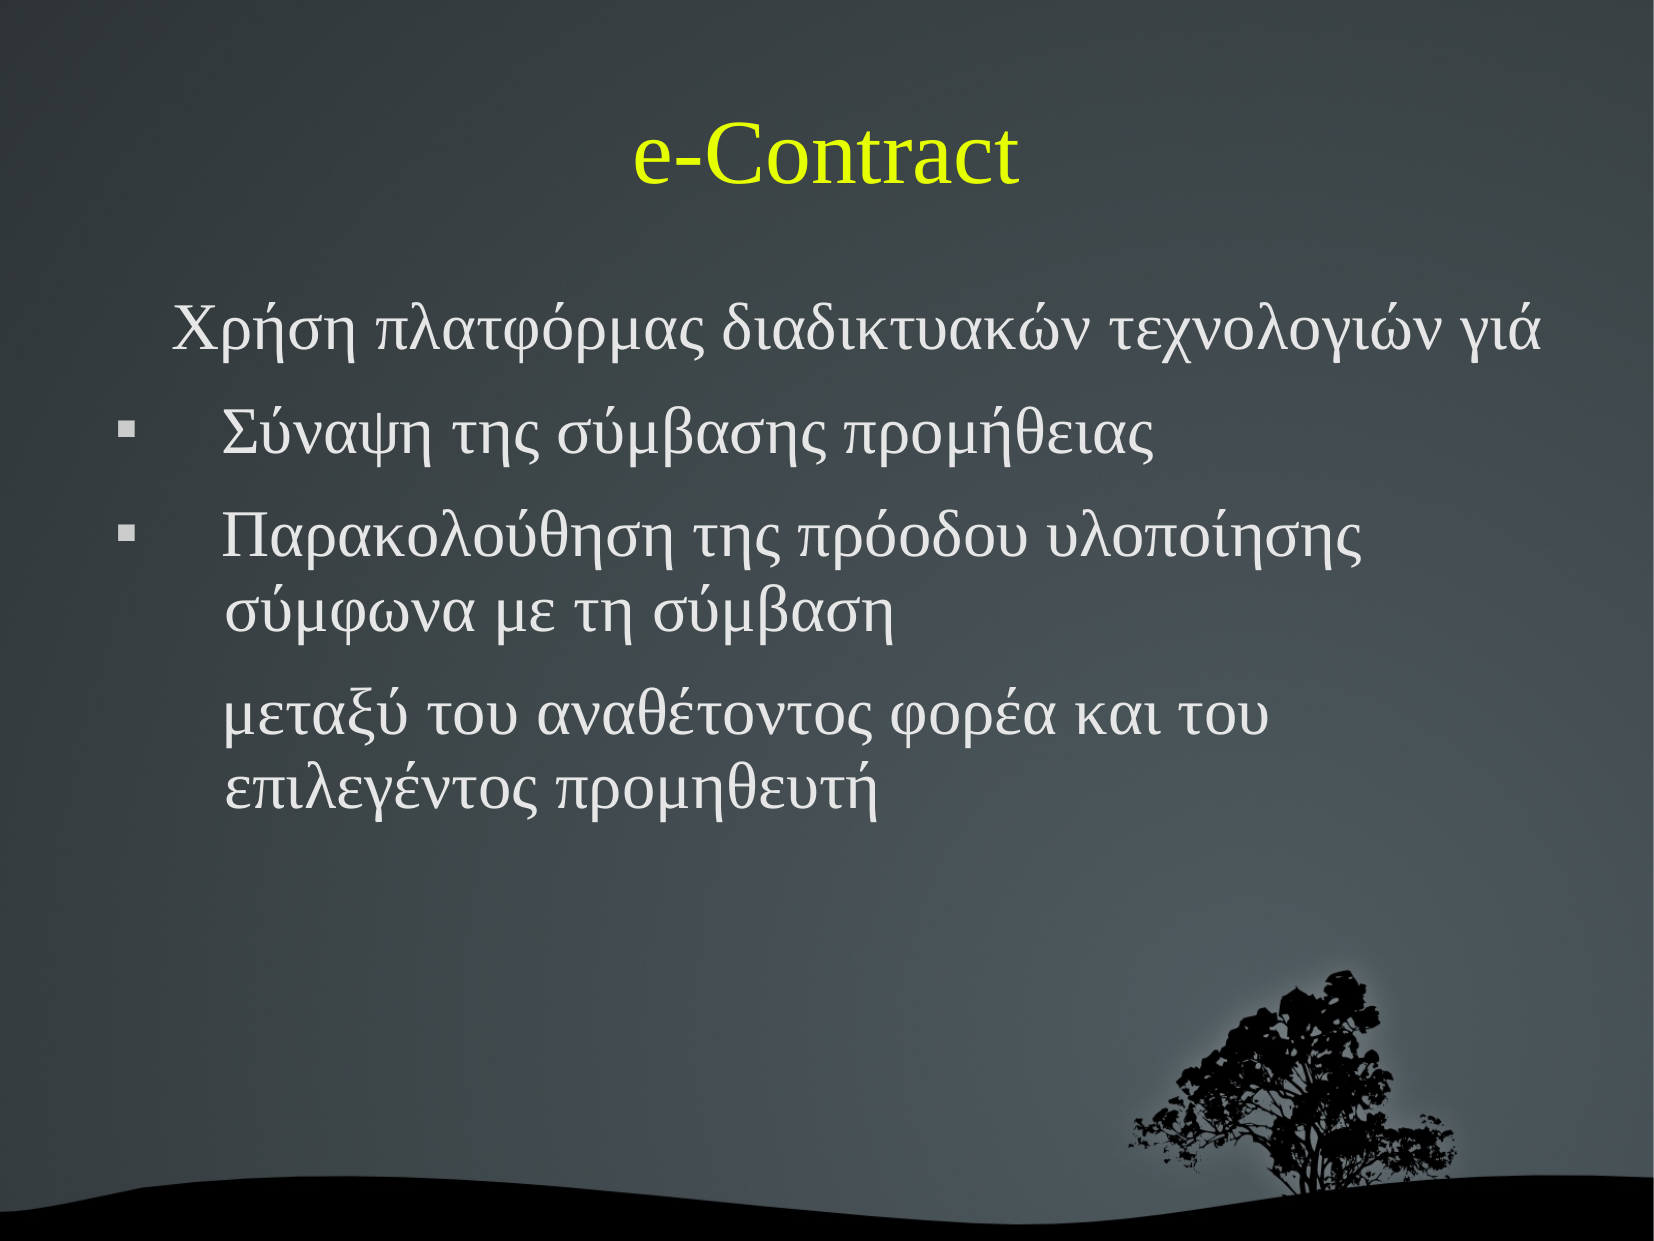

# e-Contract
Χρήση πλατφόρμας διαδικτυακών τεχνολογιών γιά
 Σύναψη της σύμβασης προμήθειας
 Παρακολούθηση της πρόοδου υλοποίησης σύμφωνα με τη σύμβαση
 μεταξύ του αναθέτοντος φορέα και του επιλεγέντος προμηθευτή